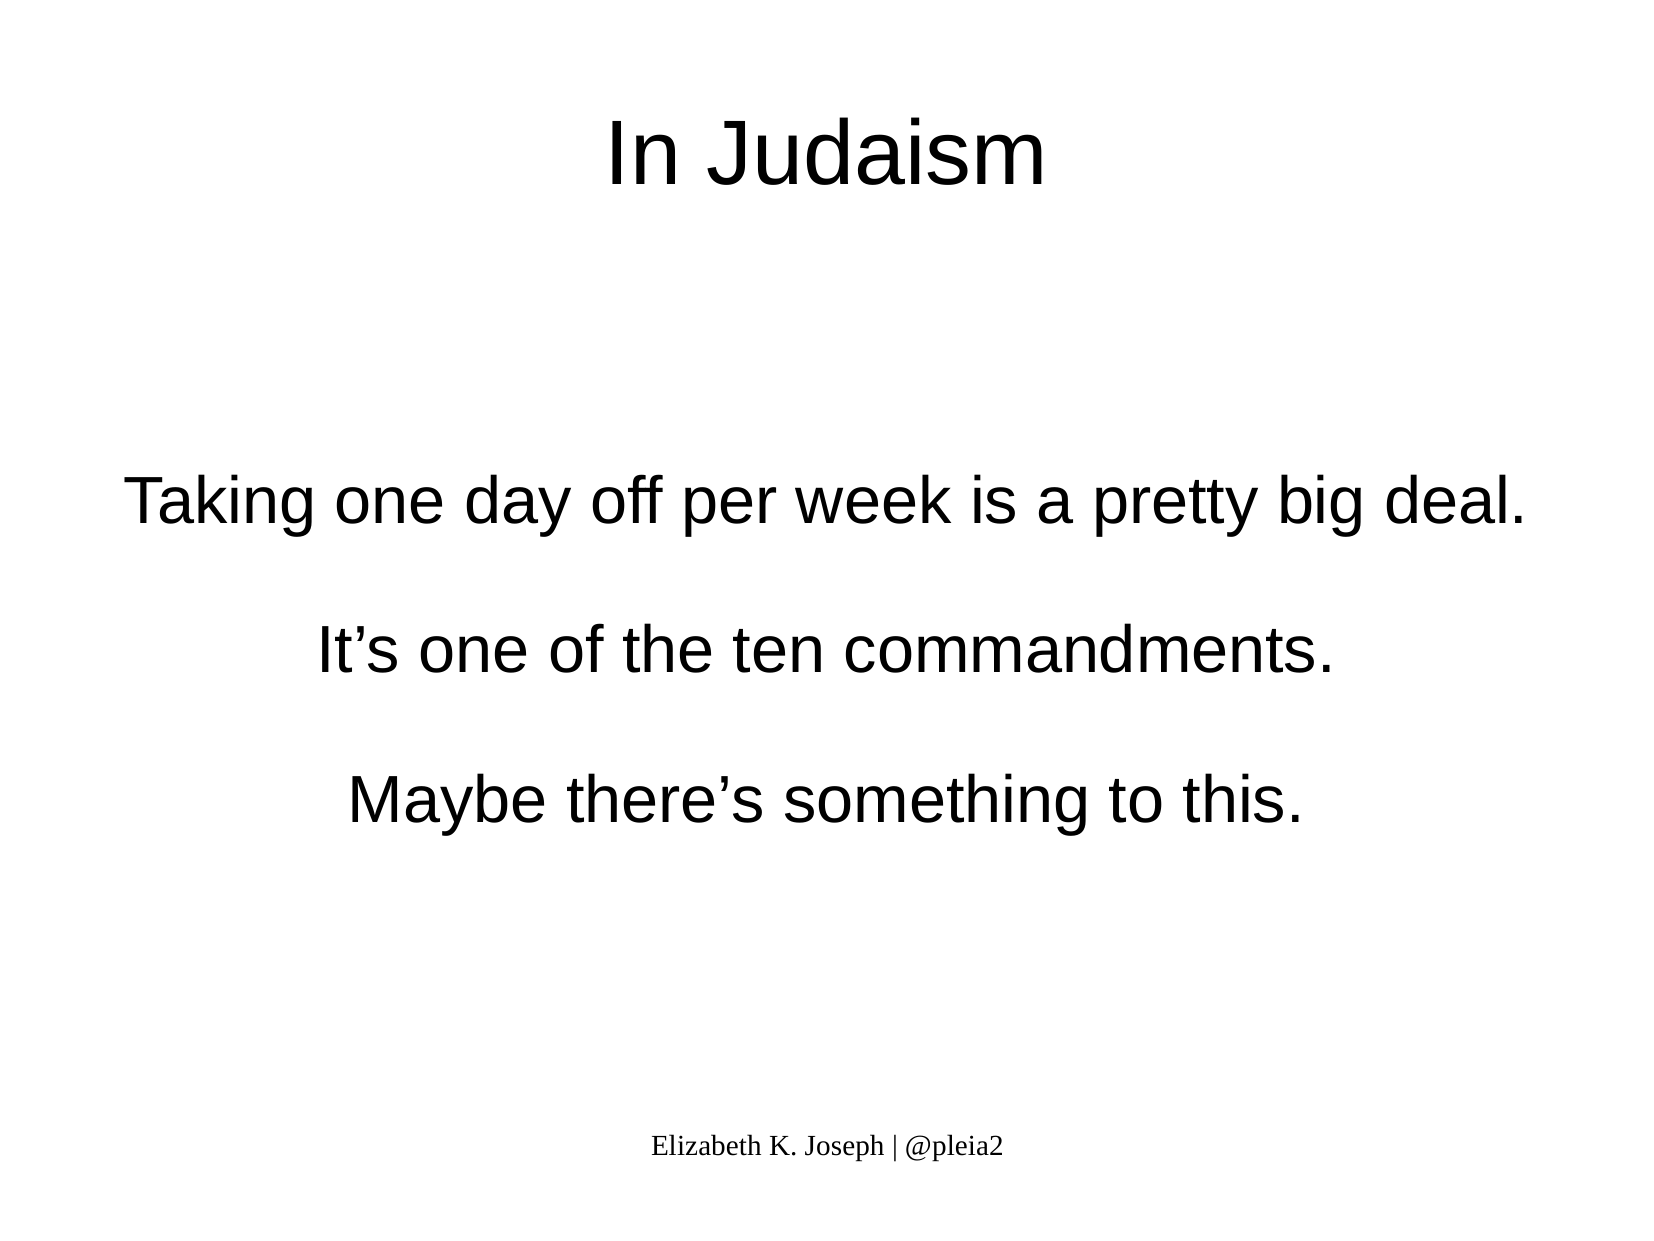

In Judaism
# Taking one day off per week is a pretty big deal.
It’s one of the ten commandments.
Maybe there’s something to this.
Elizabeth K. Joseph | @pleia2